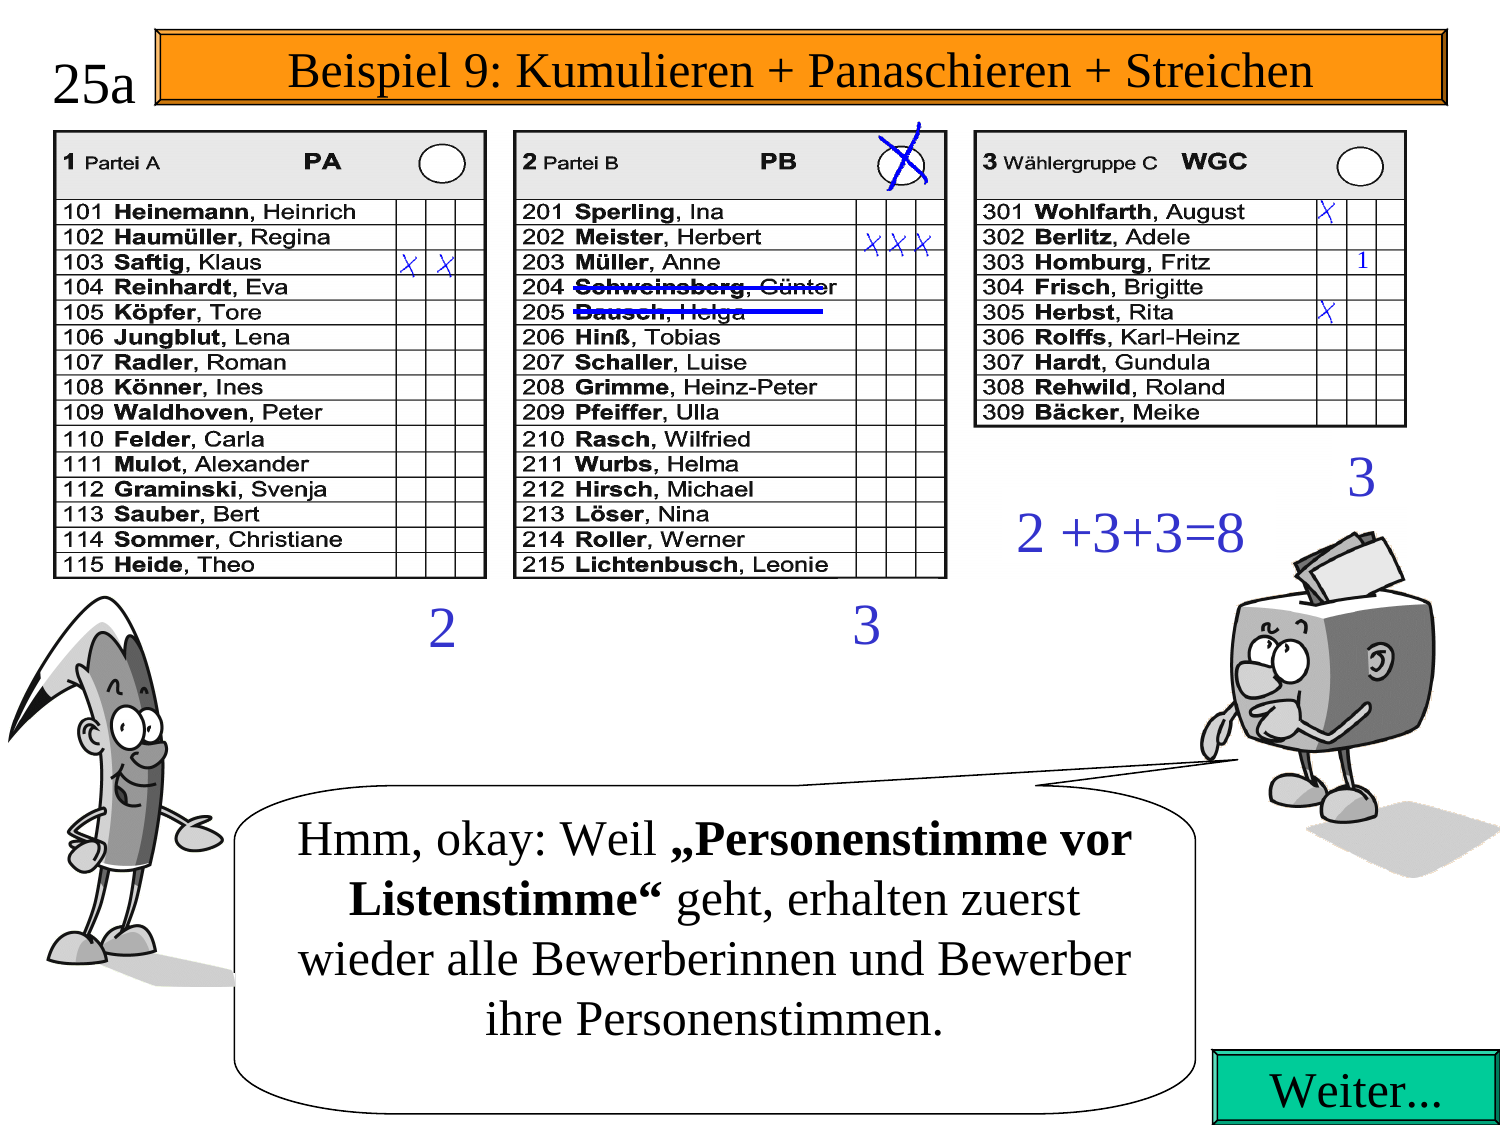

Beispiel 9: Kumulieren + Panaschieren + Streichen
25a
1
3
2 +3+3=8
3
2
Hmm, okay: Weil „Personenstimme vor Listenstimme“ geht, erhalten zuerst wieder alle Bewerberinnen und Bewerber ihre Personenstimmen.
Weiter...